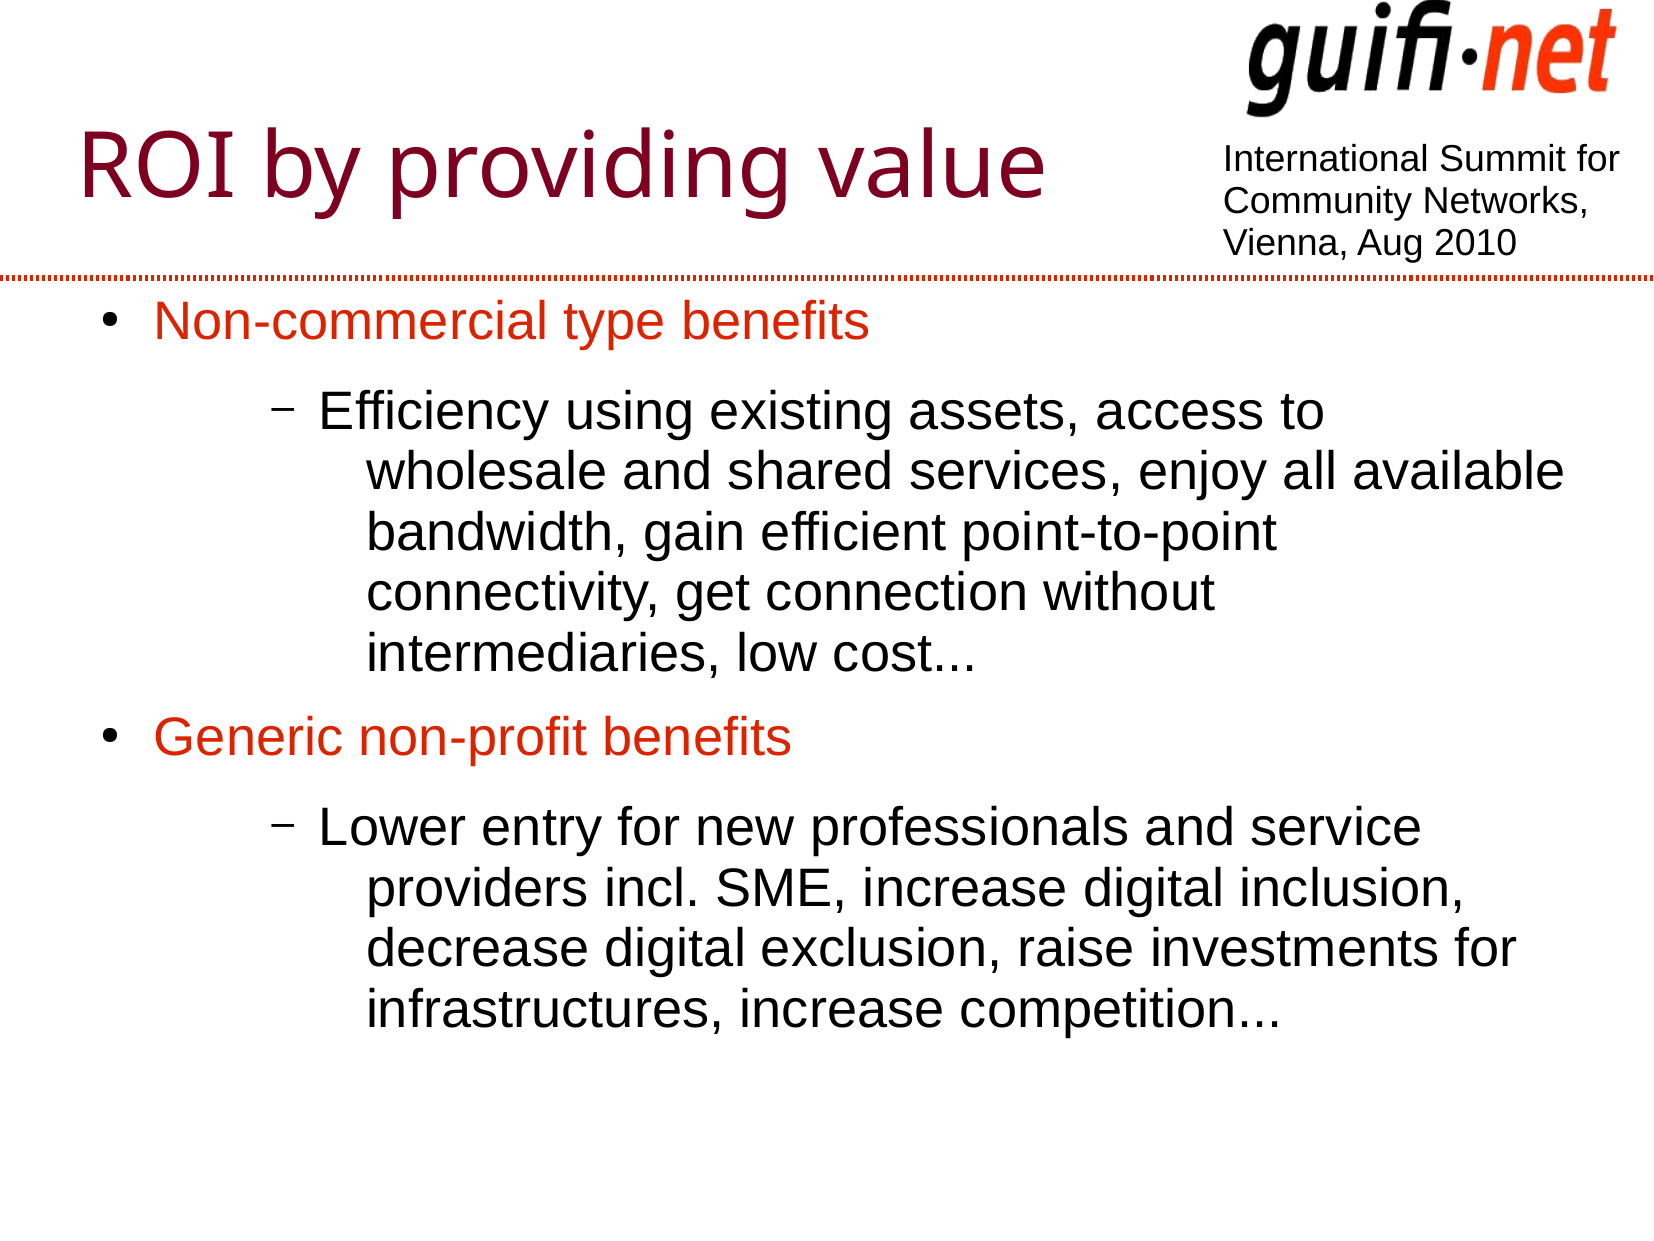

# ROI by providing value
Non-commercial type benefits
Efficiency using existing assets, access to wholesale and shared services, enjoy all available bandwidth, gain efficient point-to-point connectivity, get connection without intermediaries, low cost...
Generic non-profit benefits
Lower entry for new professionals and service providers incl. SME, increase digital inclusion, decrease digital exclusion, raise investments for infrastructures, increase competition...